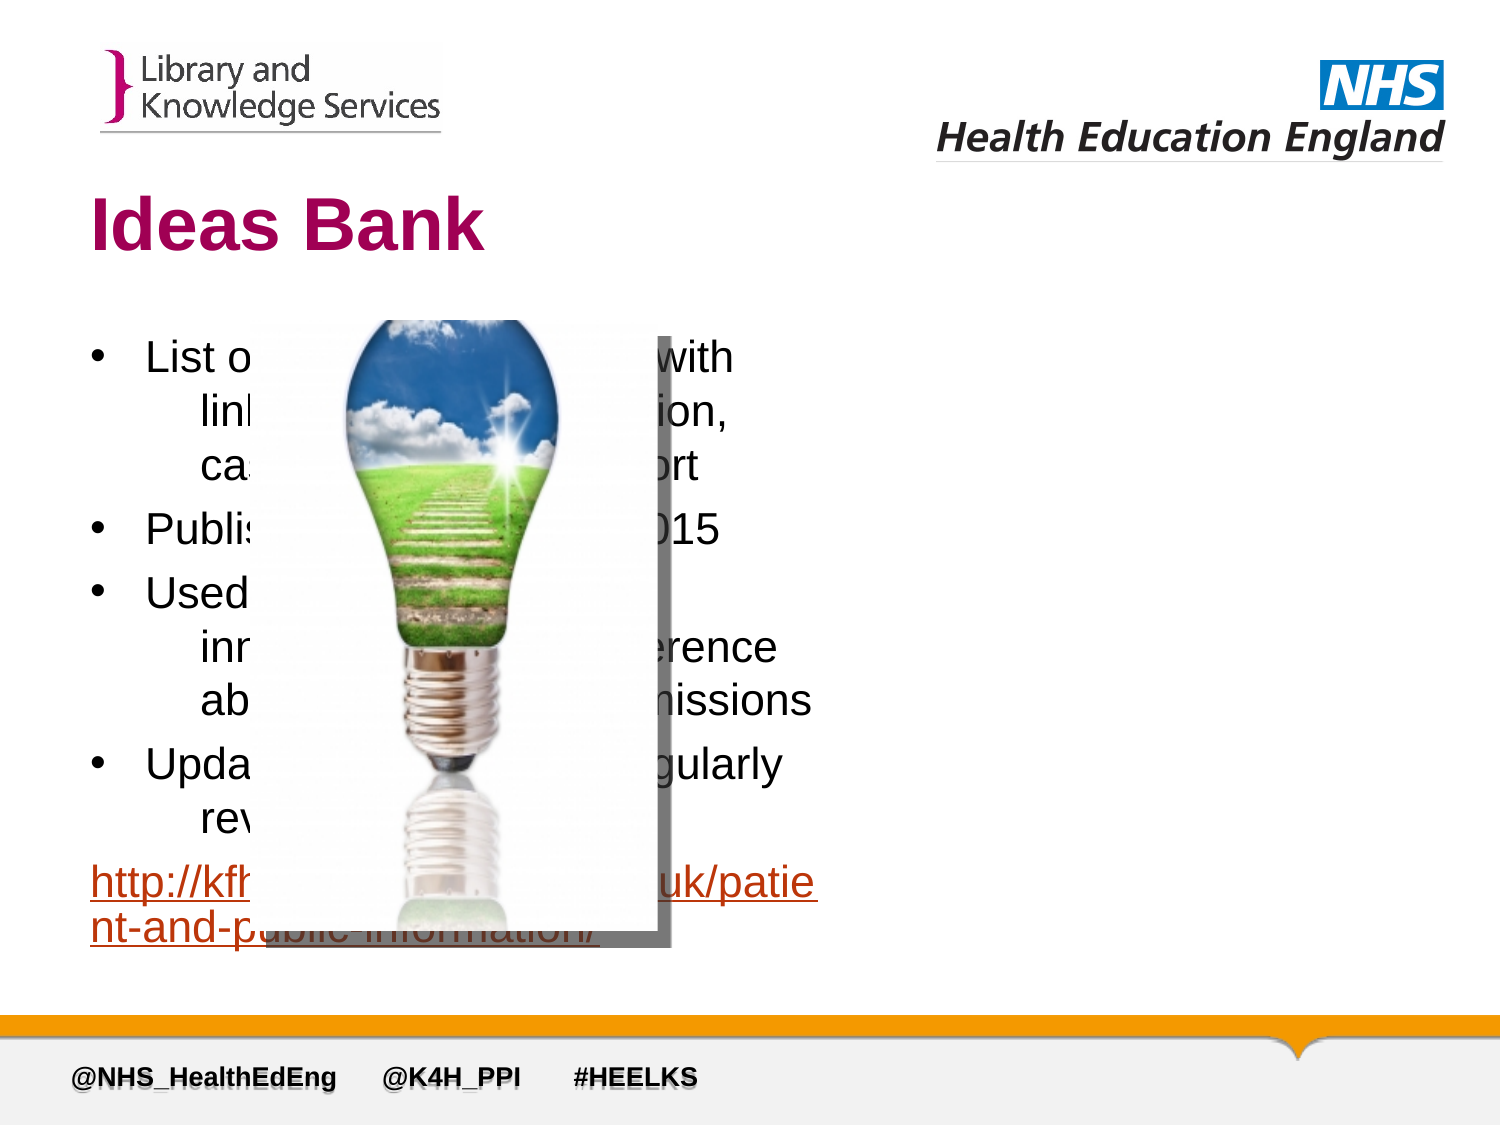

# Ideas Bank
List of ideas for LKS staff with links to further information, case studies and support
Published in November 2015
Used Sally Hernando innovations, HLG conference abstracts & LQAF submissions
Updated Jan 2017 and regularly reviewed
http://kfh.libraryservices.nhs.uk/patient-and-public-information/
@NHS_HealthEdEng @K4H_PPI #HEELKS